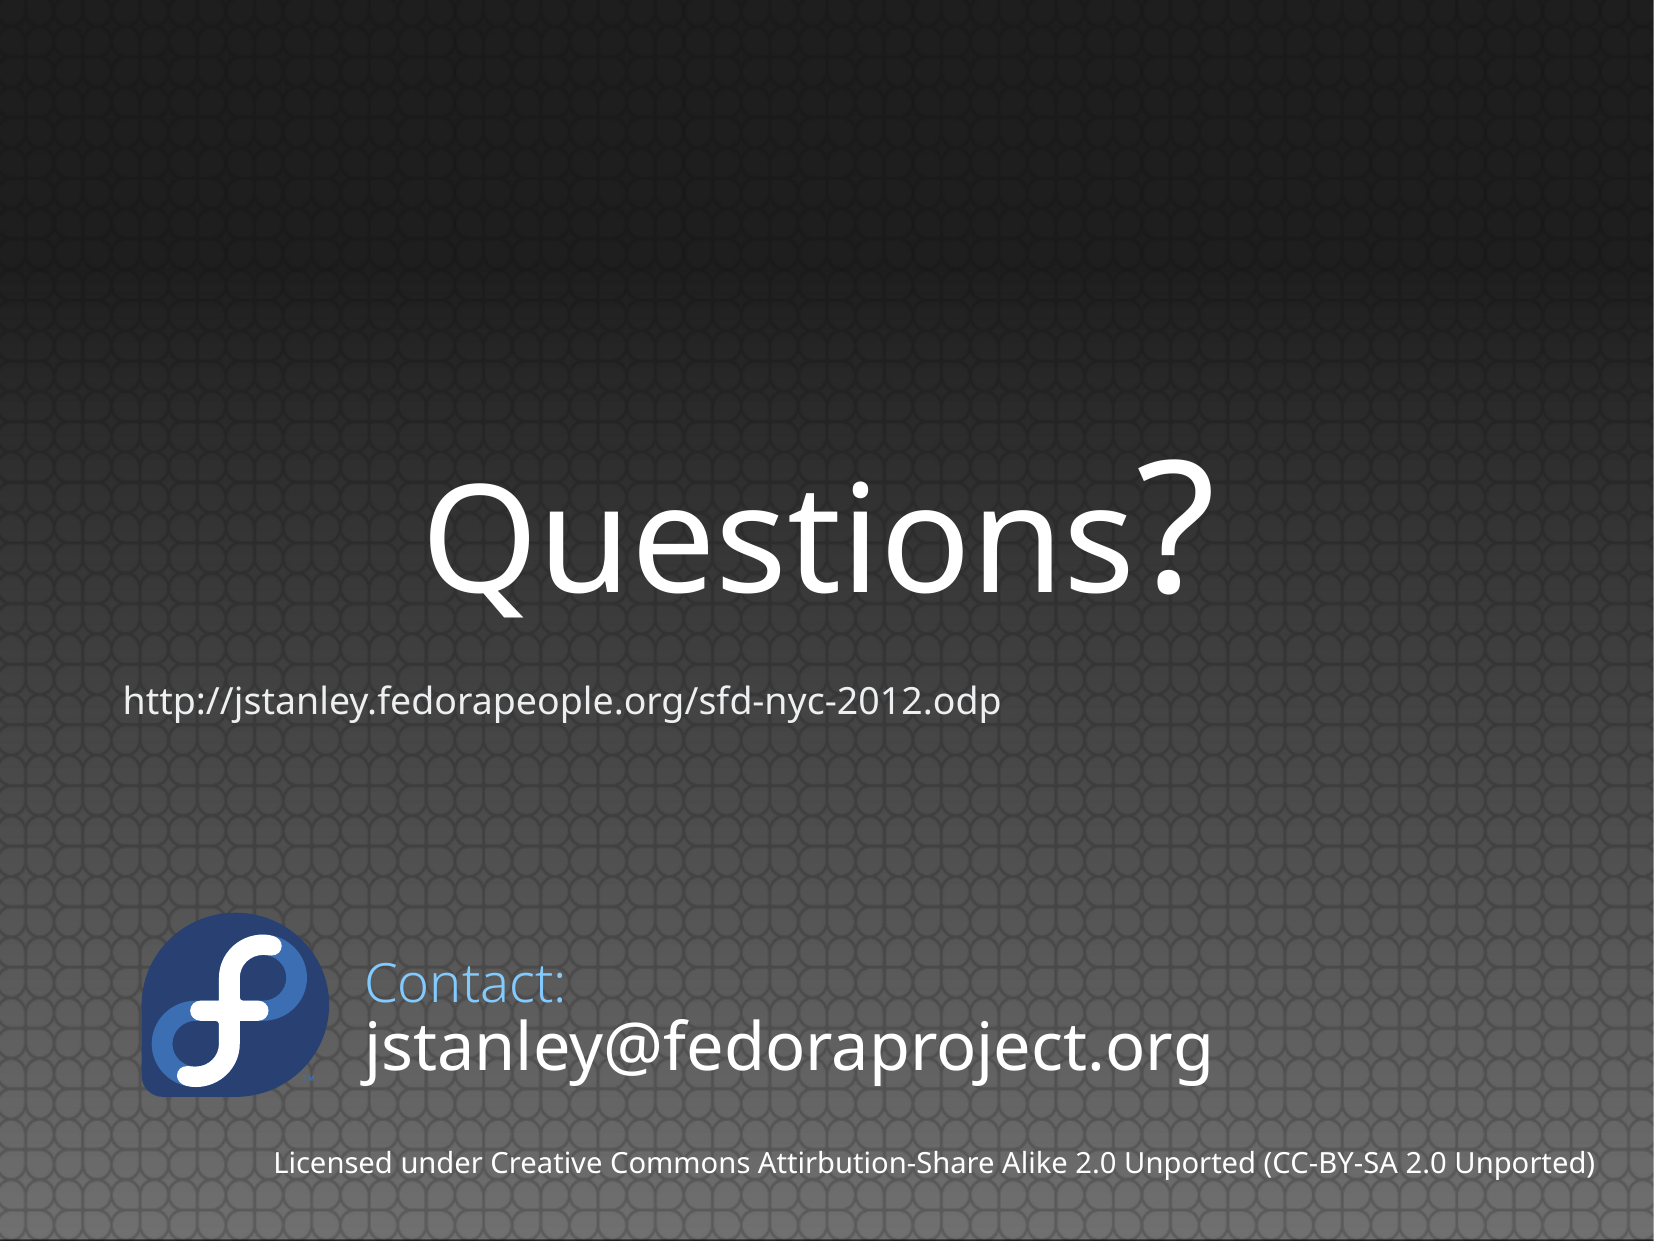

# Questions?
http://jstanley.fedorapeople.org/sfd-nyc-2012.odp
Contact:
jstanley@fedoraproject.org
Licensed under Creative Commons Attirbution-Share Alike 2.0 Unported (CC-BY-SA 2.0 Unported)